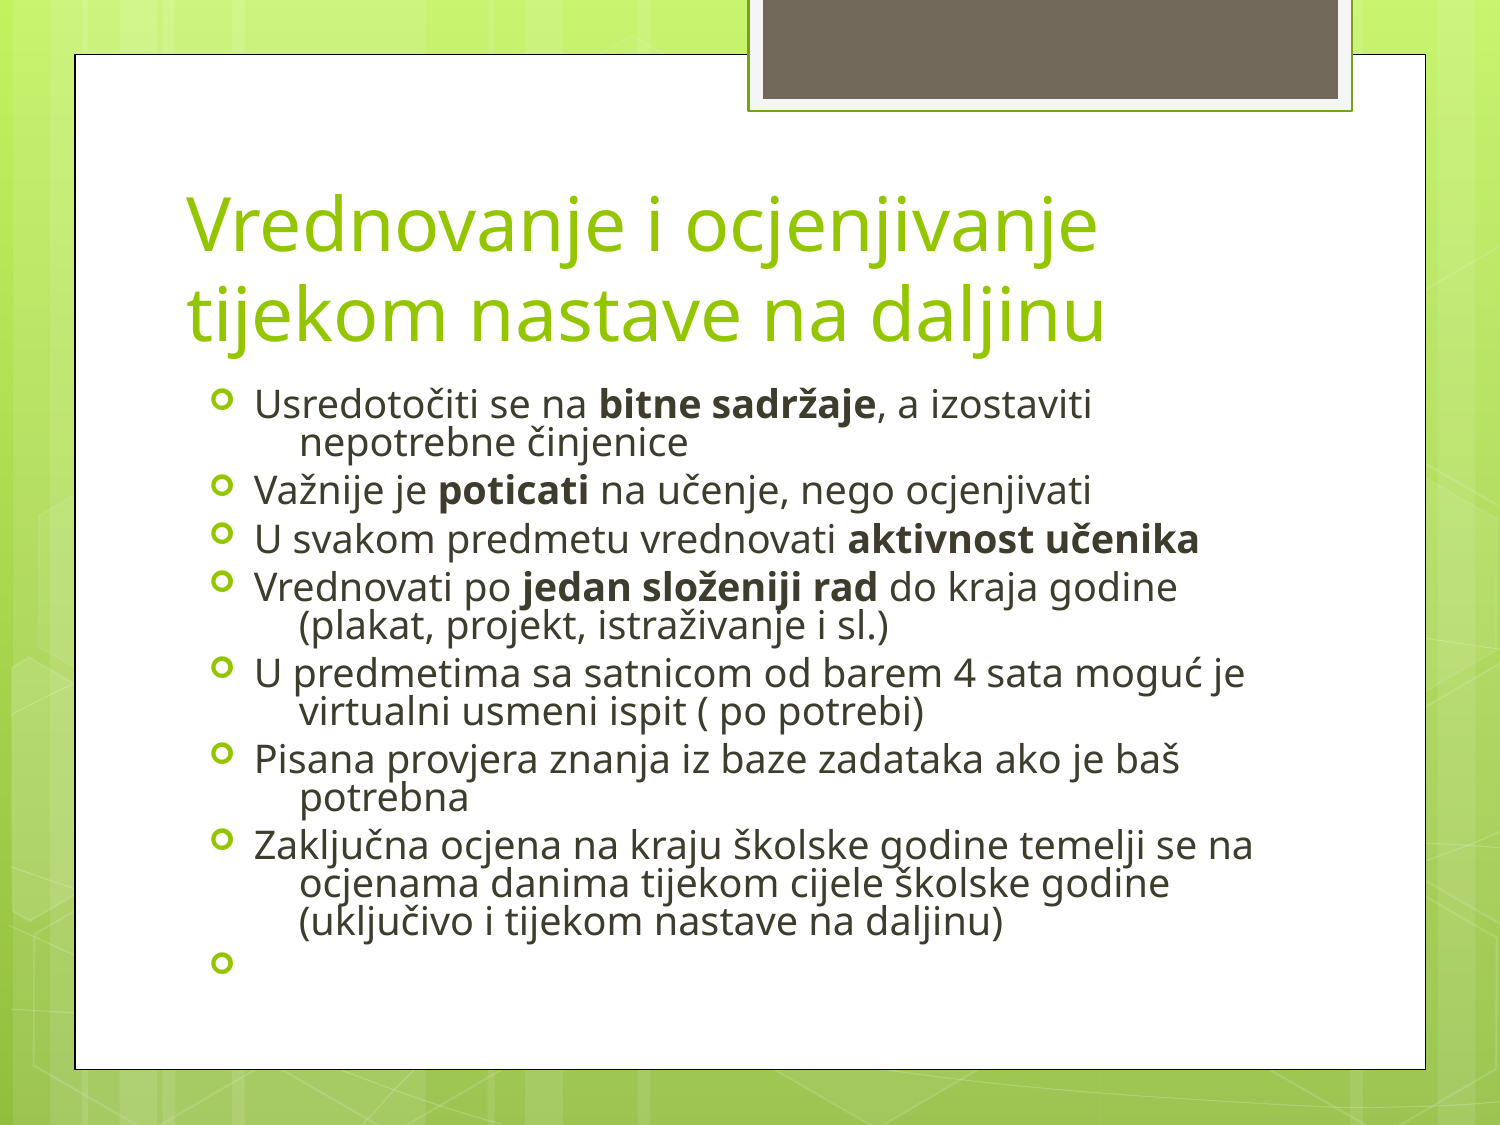

# Vrednovanje i ocjenjivanje tijekom nastave na daljinu
Usredotočiti se na bitne sadržaje, a izostaviti nepotrebne činjenice
Važnije je poticati na učenje, nego ocjenjivati
U svakom predmetu vrednovati aktivnost učenika
Vrednovati po jedan složeniji rad do kraja godine (plakat, projekt, istraživanje i sl.)
U predmetima sa satnicom od barem 4 sata moguć je virtualni usmeni ispit ( po potrebi)
Pisana provjera znanja iz baze zadataka ako je baš potrebna
Zaključna ocjena na kraju školske godine temelji se na ocjenama danima tijekom cijele školske godine (uključivo i tijekom nastave na daljinu)